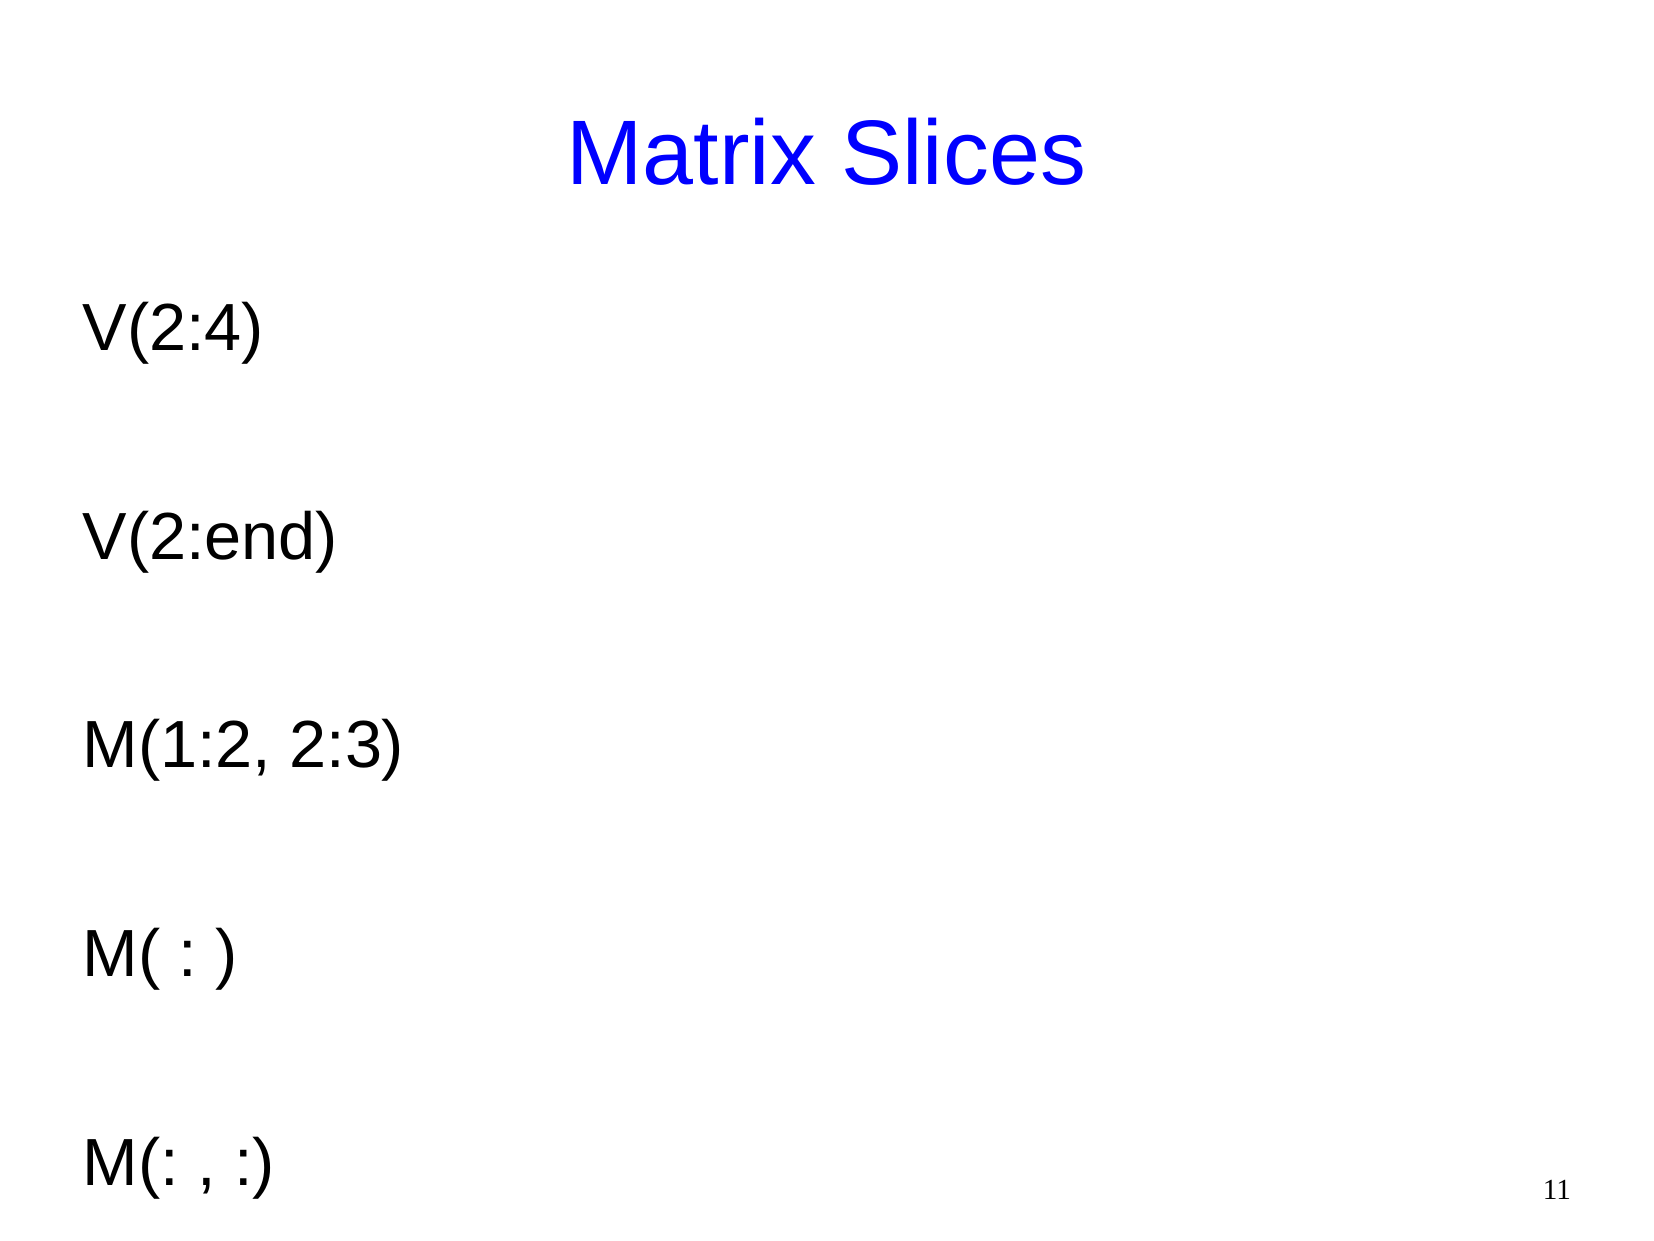

# Matrix Slices
V(2:4)
V(2:end)
M(1:2, 2:3)
M( : )
M(: , :)
11